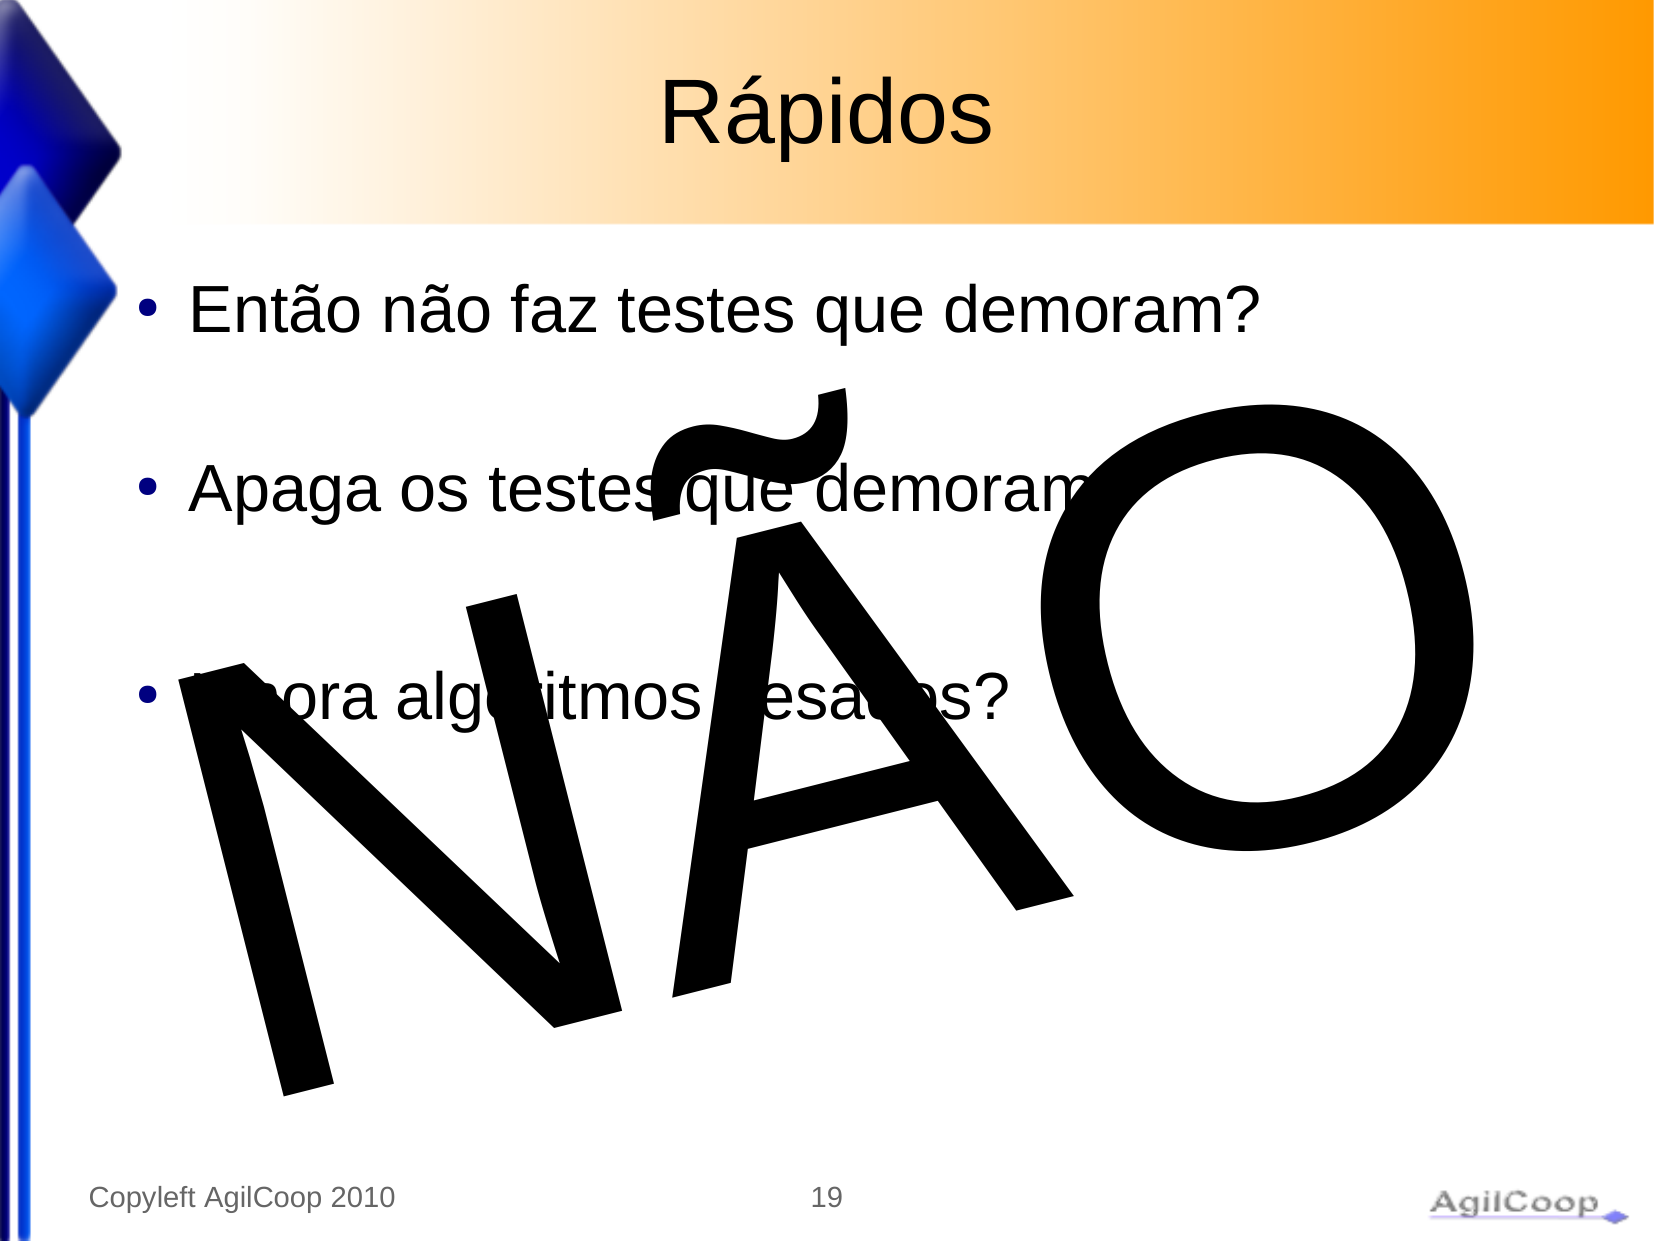

# Rápidos
Então não faz testes que demoram?
Apaga os testes que demoram?
Ignora algoritmos pesados?
NÃO
19
Copyleft AgilCoop 2010